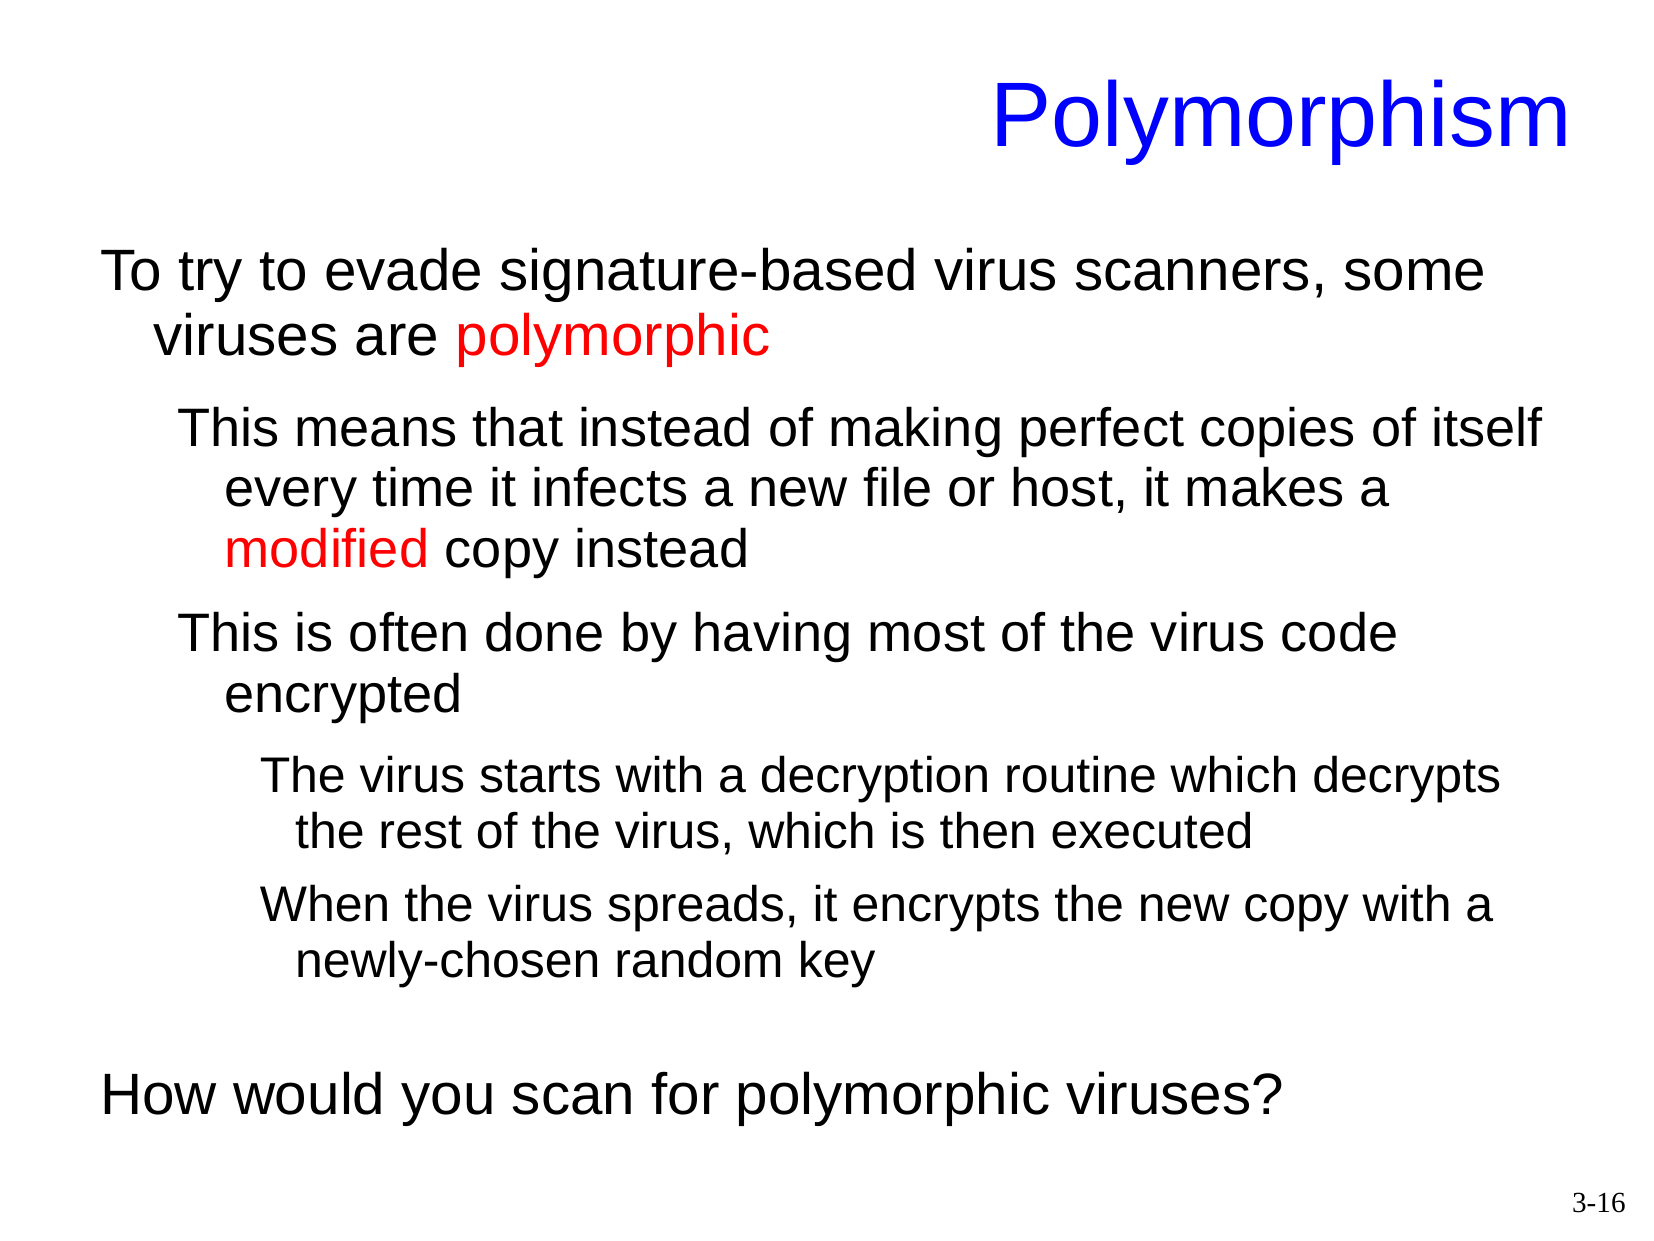

# Polymorphism
To try to evade signature-based virus scanners, some viruses are polymorphic
This means that instead of making perfect copies of itself every time it infects a new file or host, it makes a modified copy instead
This is often done by having most of the virus code encrypted
The virus starts with a decryption routine which decrypts the rest of the virus, which is then executed
When the virus spreads, it encrypts the new copy with a newly-chosen random key
How would you scan for polymorphic viruses?